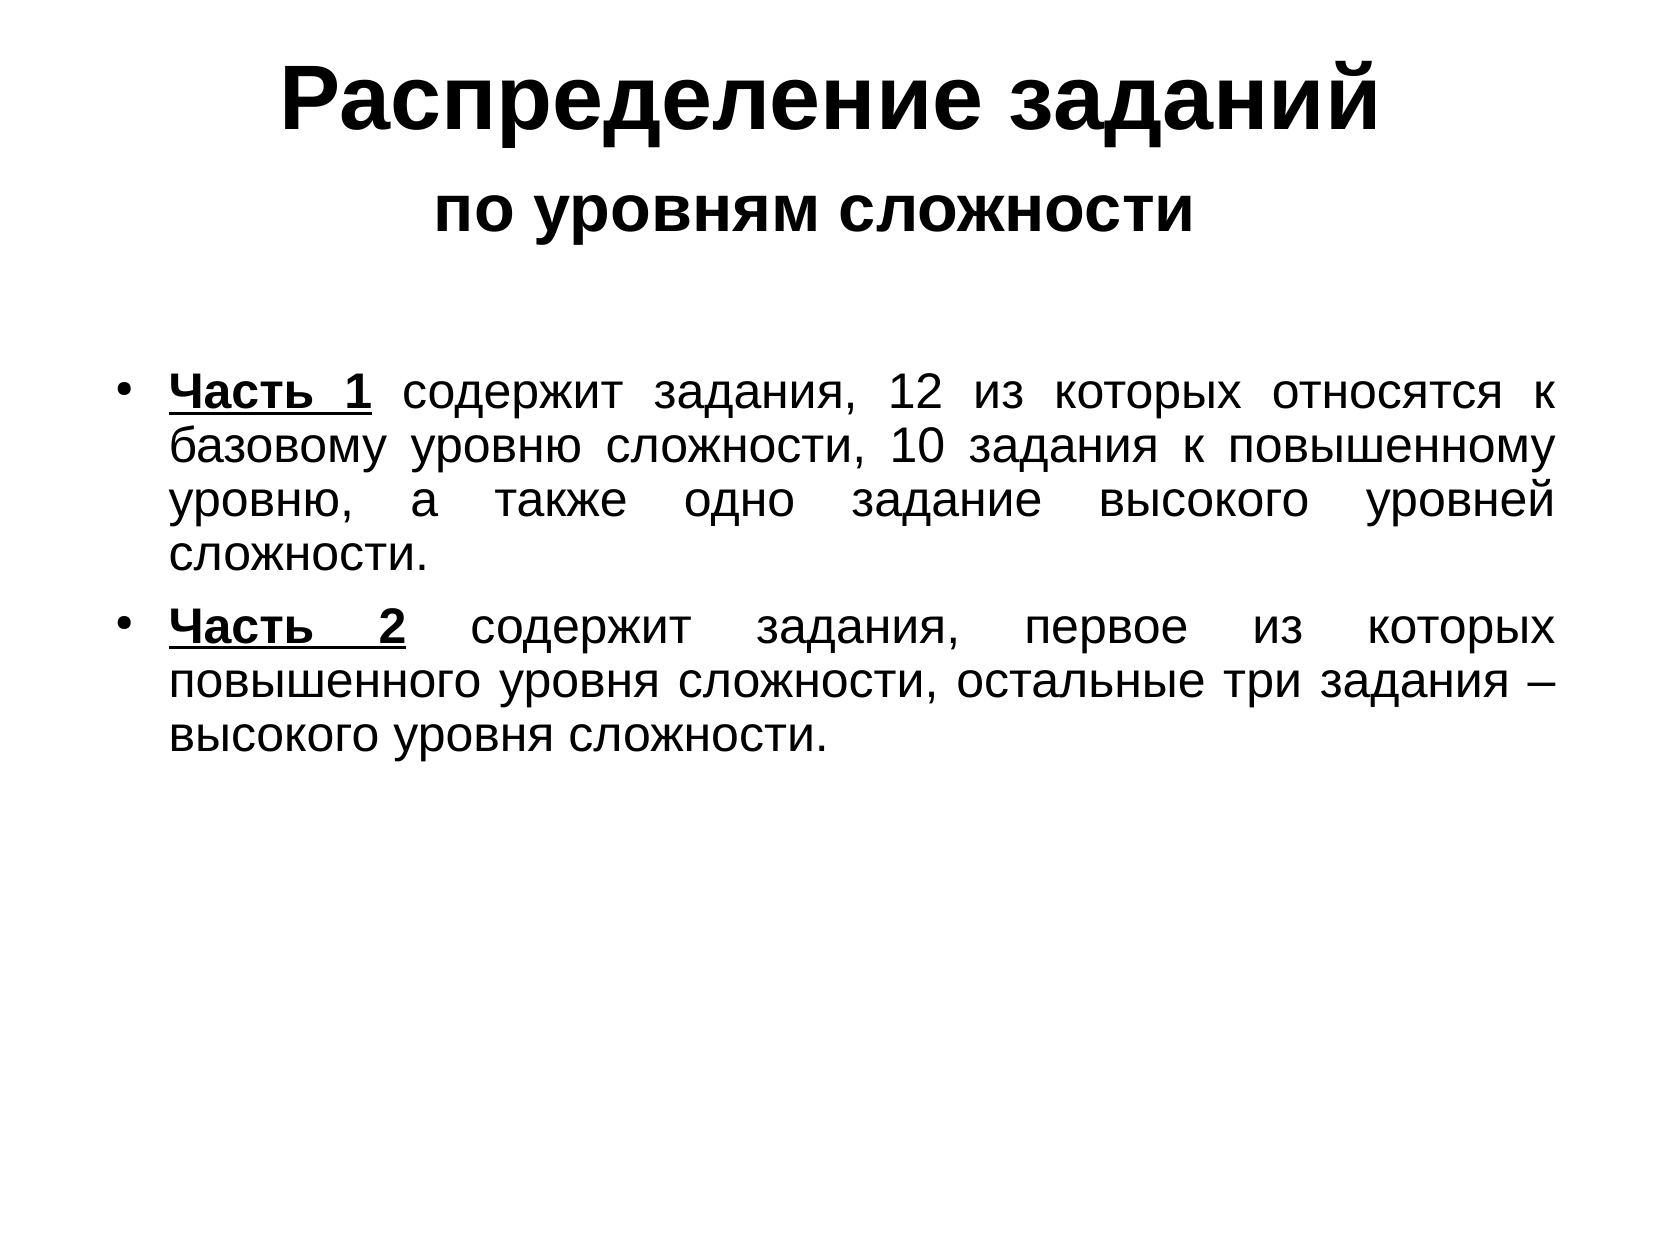

# Распределение заданий по уровням сложности
Часть 1 содержит задания, 12 из которых относятся к базовому уровню сложности, 10 задания к повышенному уровню, а также одно задание высокого уровней сложности.
Часть 2 содержит задания, первое из которых повышенного уровня сложности, остальные три задания – высокого уровня сложности.